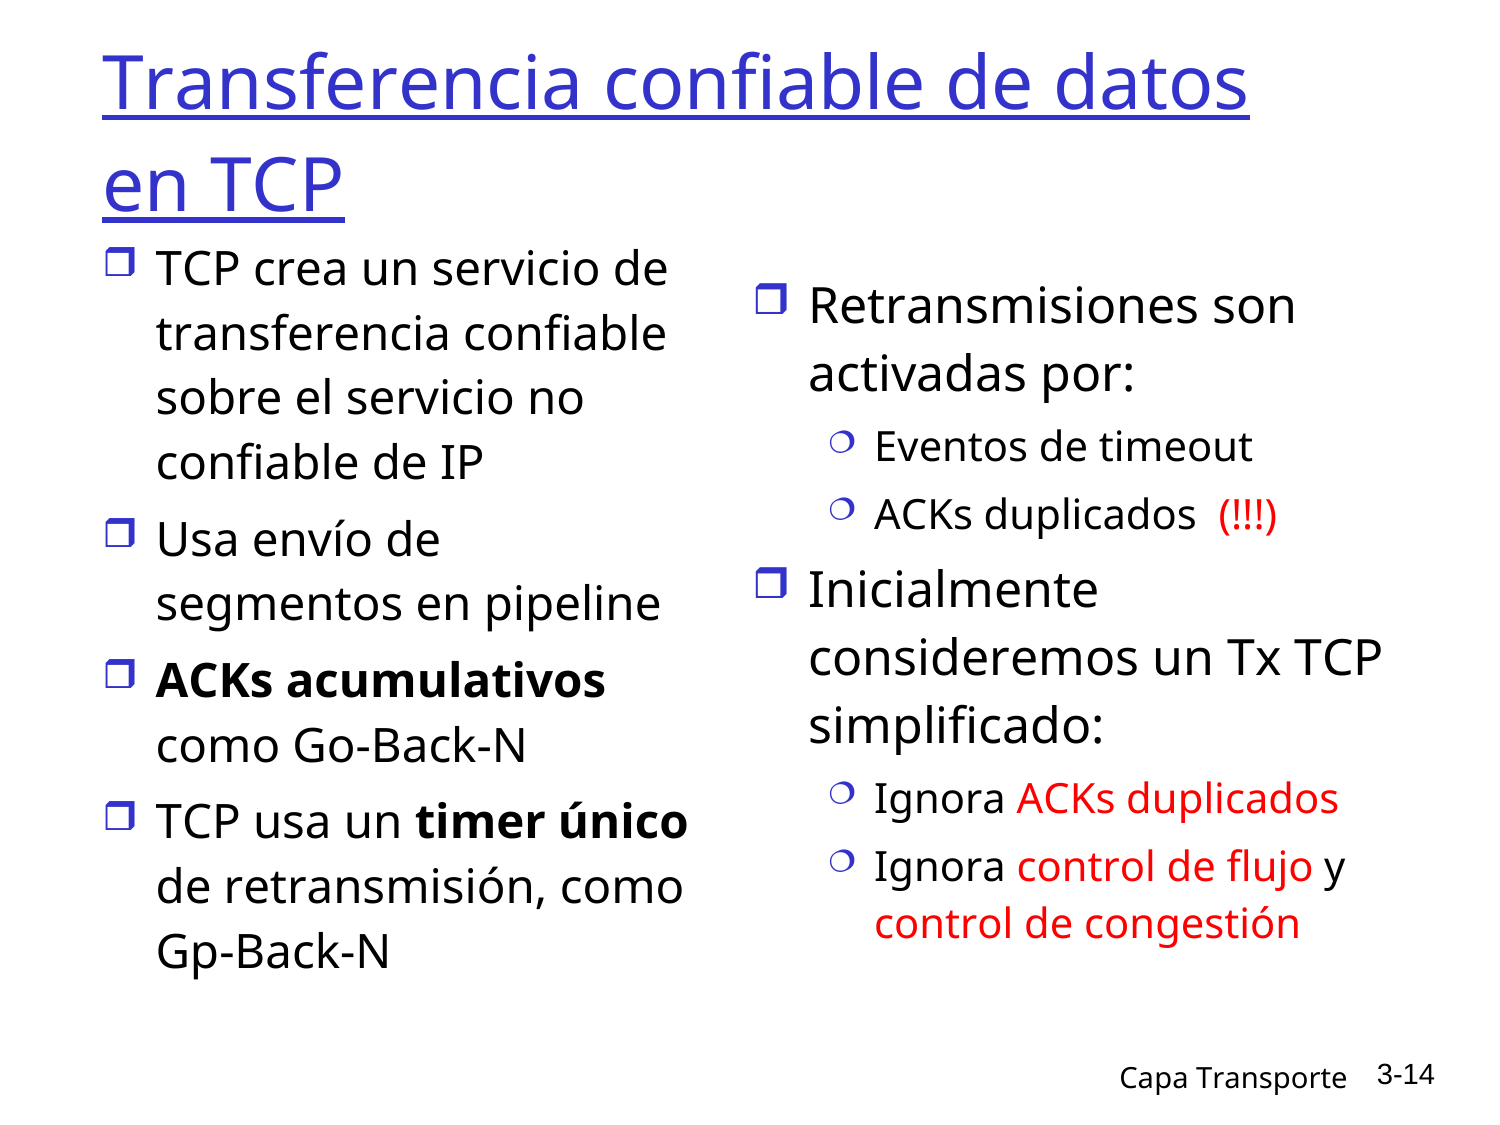

# Transferencia confiable de datos en TCP
TCP crea un servicio de transferencia confiable sobre el servicio no confiable de IP
Usa envío de segmentos en pipeline
ACKs acumulativos como Go-Back-N
TCP usa un timer único de retransmisión, como Gp-Back-N
Retransmisiones son activadas por:
Eventos de timeout
ACKs duplicados (!!!)
Inicialmente consideremos un Tx TCP simplificado:
Ignora ACKs duplicados
Ignora control de flujo y control de congestión
14